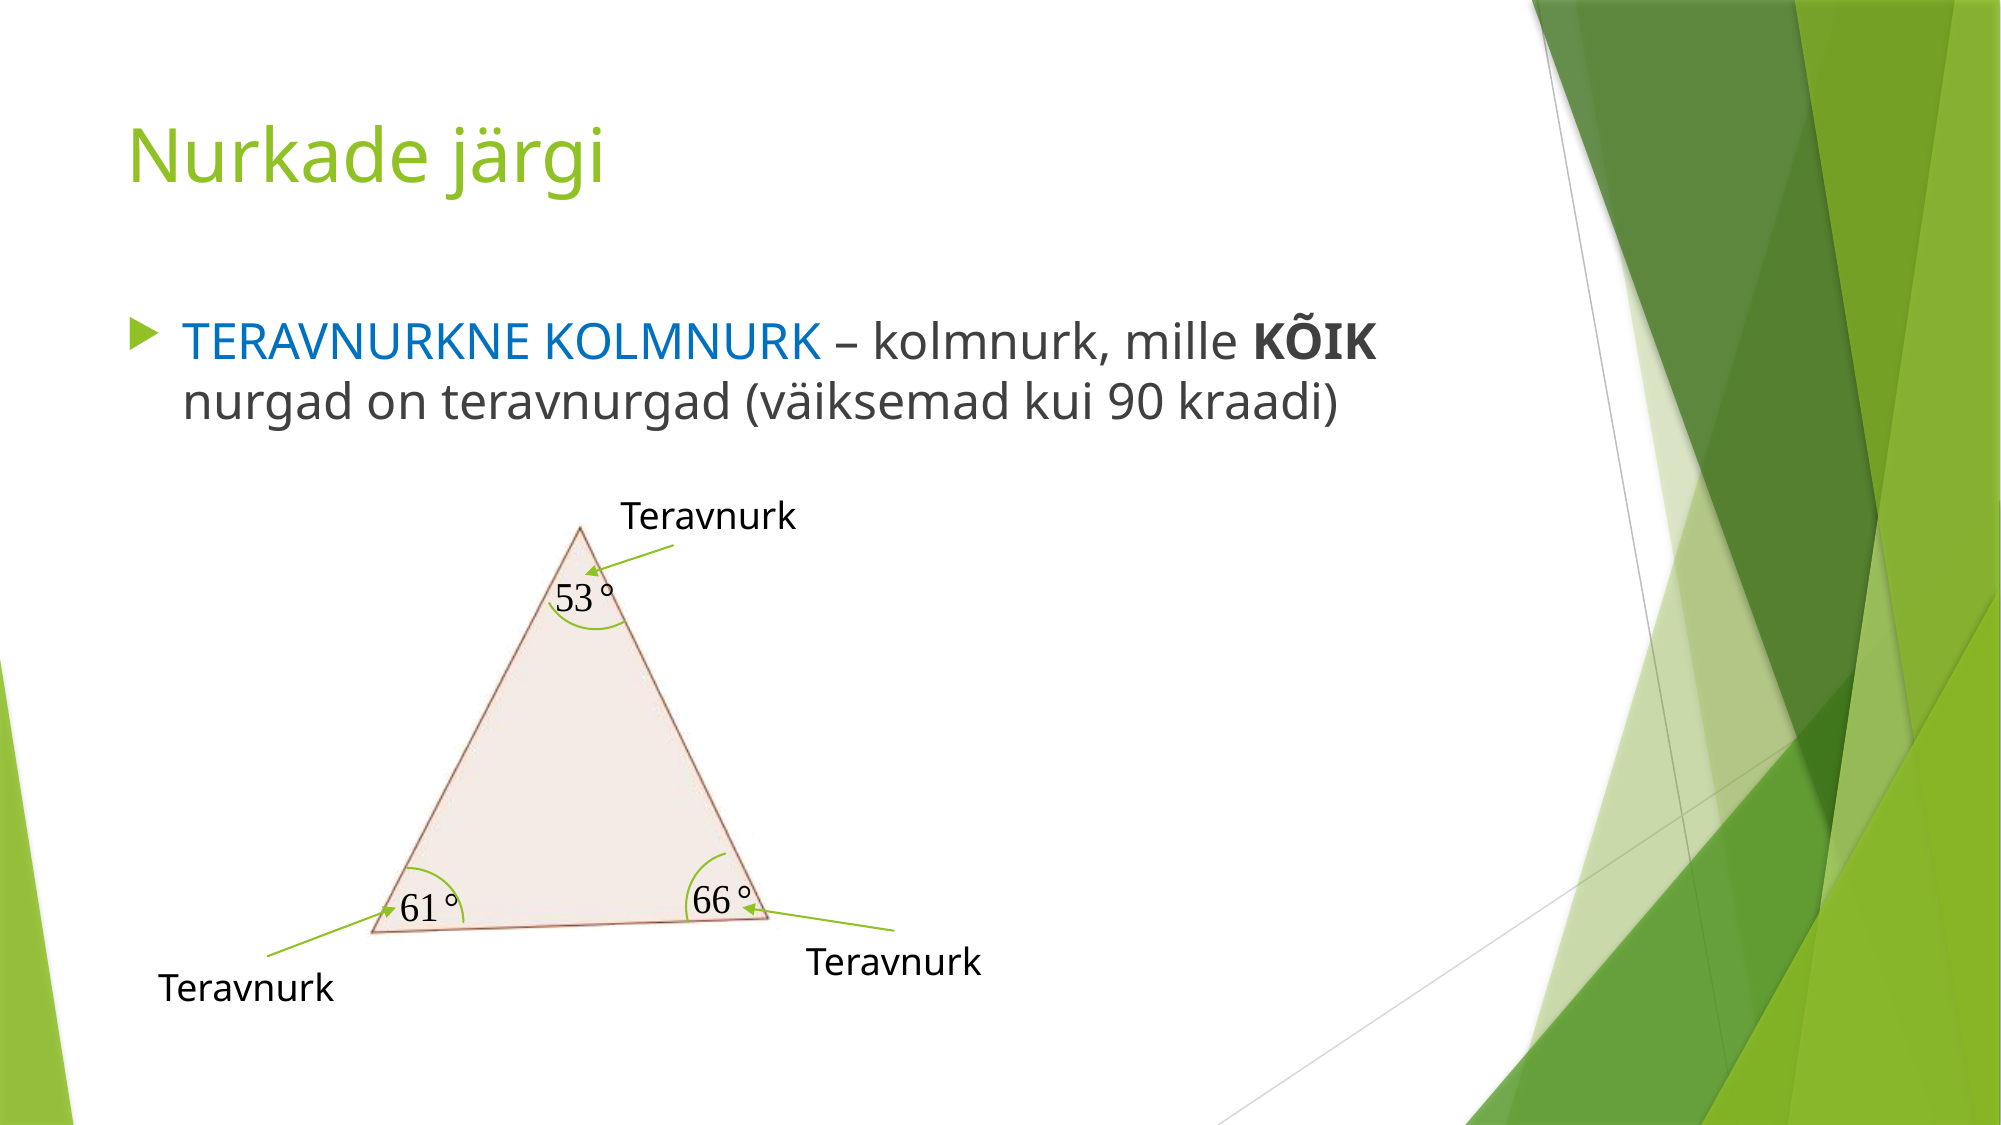

# Nurkade järgi
TERAVNURKNE KOLMNURK – kolmnurk, mille KÕIK nurgad on teravnurgad (väiksemad kui 90 kraadi)
Teravnurk
Teravnurk
Teravnurk